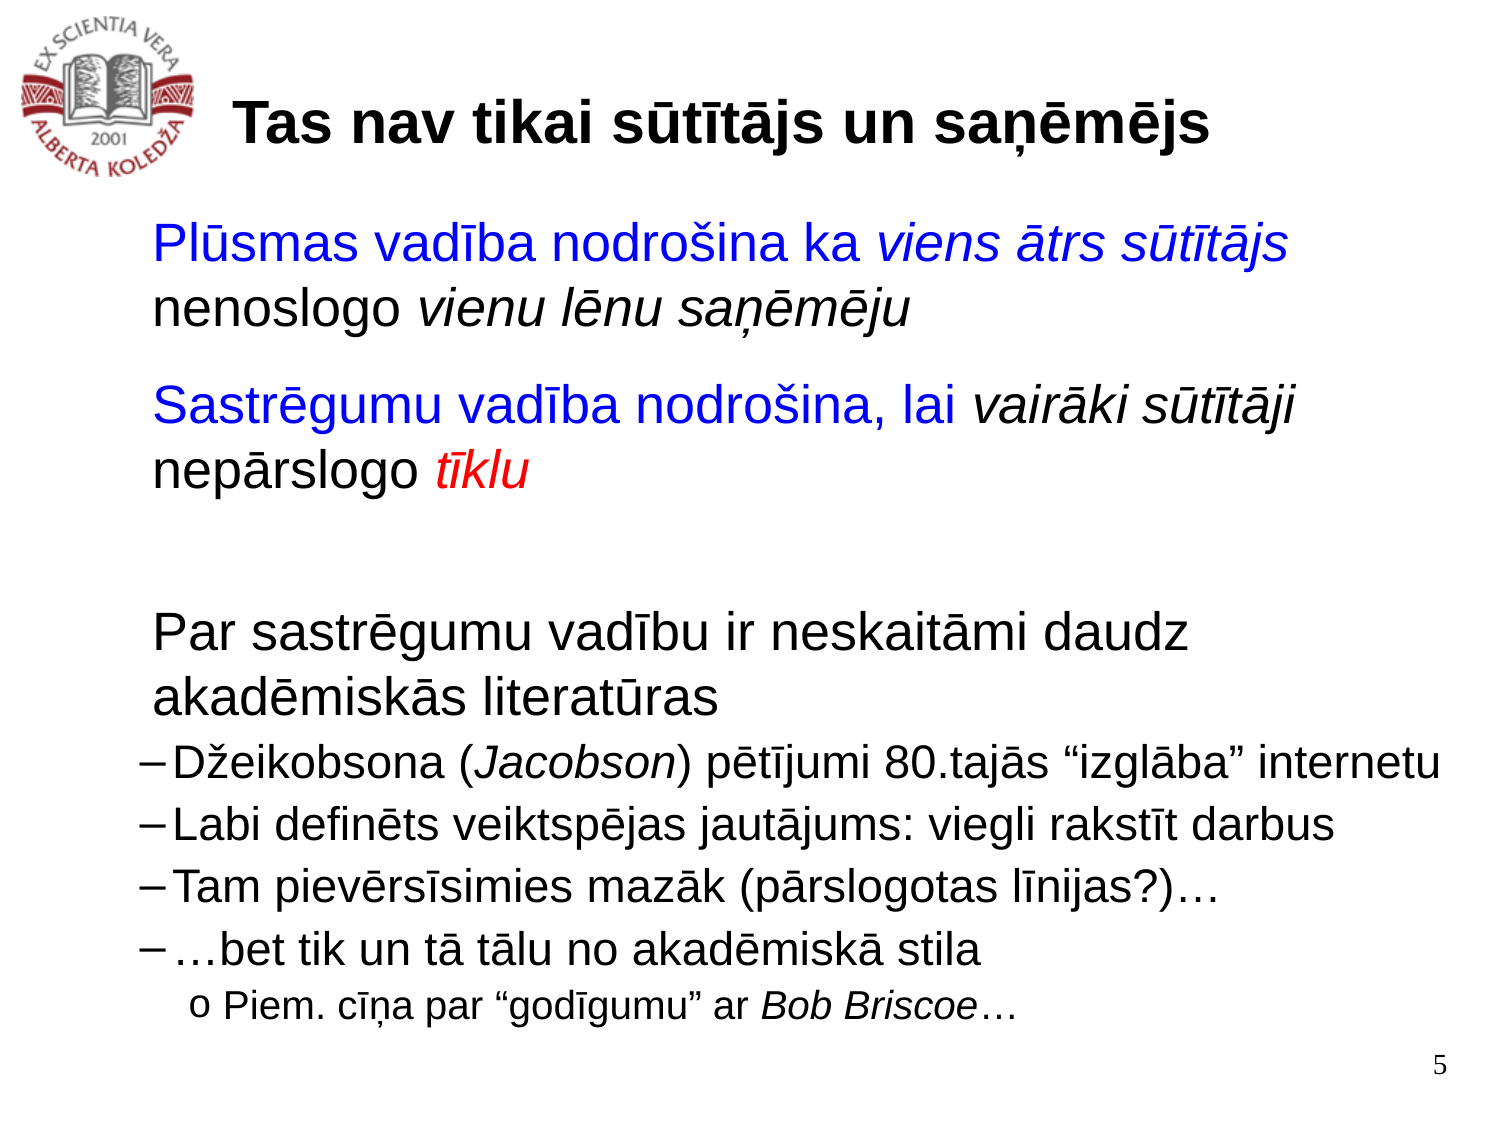

# Tas nav tikai sūtītājs un saņēmējs
Plūsmas vadība nodrošina ka viens ātrs sūtītājs nenoslogo vienu lēnu saņēmēju
Sastrēgumu vadība nodrošina, lai vairāki sūtītāji nepārslogo tīklu
Par sastrēgumu vadību ir neskaitāmi daudz akadēmiskās literatūras
Džeikobsona (Jacobson) pētījumi 80.tajās “izglāba” internetu
Labi definēts veiktspējas jautājums: viegli rakstīt darbus
Tam pievērsīsimies mazāk (pārslogotas līnijas?)…
…bet tik un tā tālu no akadēmiskā stila
Piem. cīņa par “godīgumu” ar Bob Briscoe…
3